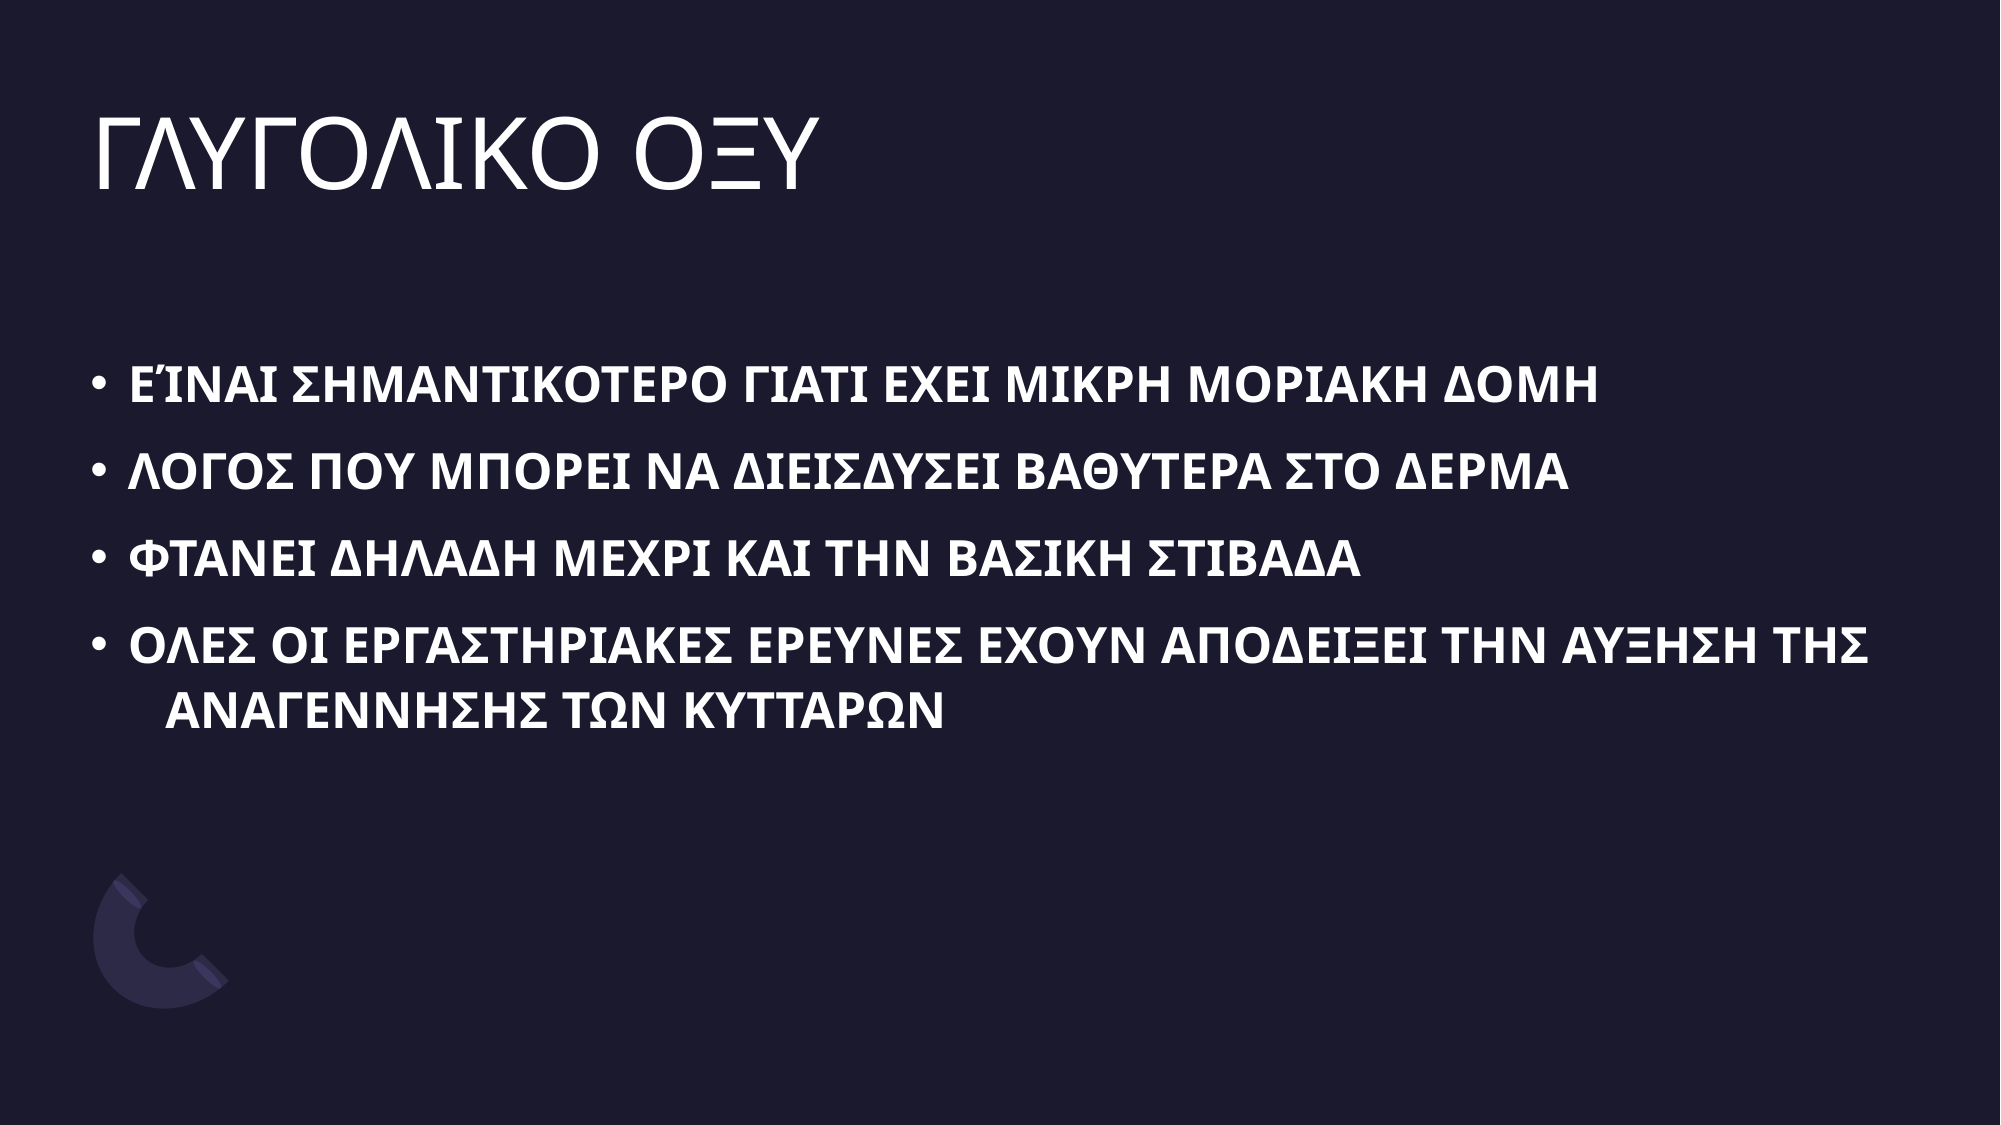

# ΓΛΥΓΟΛΙΚΟ ΟΞΥ
ΕΊΝΑΙ ΣΗΜΑΝΤΙΚΟΤΕΡΟ ΓΙΑΤΙ ΕΧΕΙ ΜΙΚΡΗ ΜΟΡΙΑΚΗ ΔΟΜΗ
ΛΟΓΟΣ ΠΟΥ ΜΠΟΡΕΙ ΝΑ ΔΙΕΙΣΔΥΣΕΙ ΒΑΘΥΤΕΡΑ ΣΤΟ ΔΕΡΜΑ
ΦΤΑΝΕΙ ΔΗΛΑΔΗ ΜΕΧΡΙ ΚΑΙ ΤΗΝ ΒΑΣΙΚΗ ΣΤΙΒΑΔΑ
ΟΛΕΣ ΟΙ ΕΡΓΑΣΤΗΡΙΑΚΕΣ ΕΡΕΥΝΕΣ ΕΧΟΥΝ ΑΠΟΔΕΙΞΕΙ ΤΗΝ ΑΥΞΗΣΗ ΤΗΣ ΑΝΑΓΕΝΝΗΣΗΣ ΤΩΝ ΚΥΤΤΑΡΩΝ